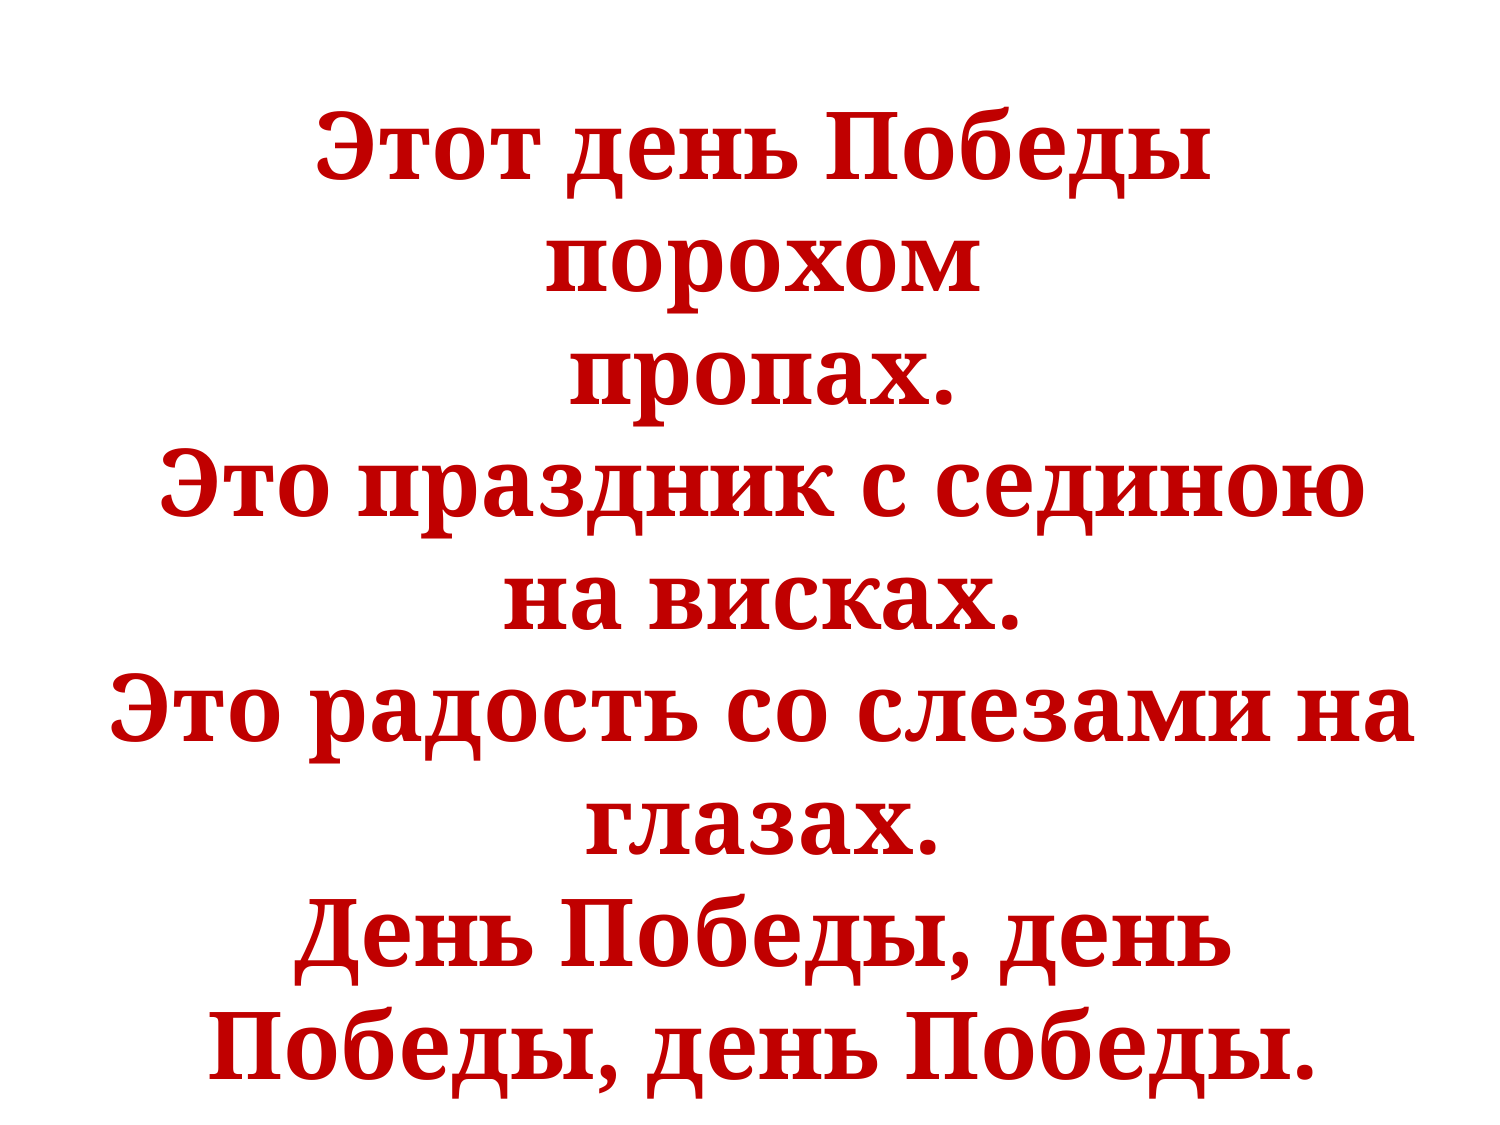

# Этот день Победы порохом пропах. Это праздник с сединою на висках. Это радость со слезами на глазах. День Победы, день Победы, день Победы.